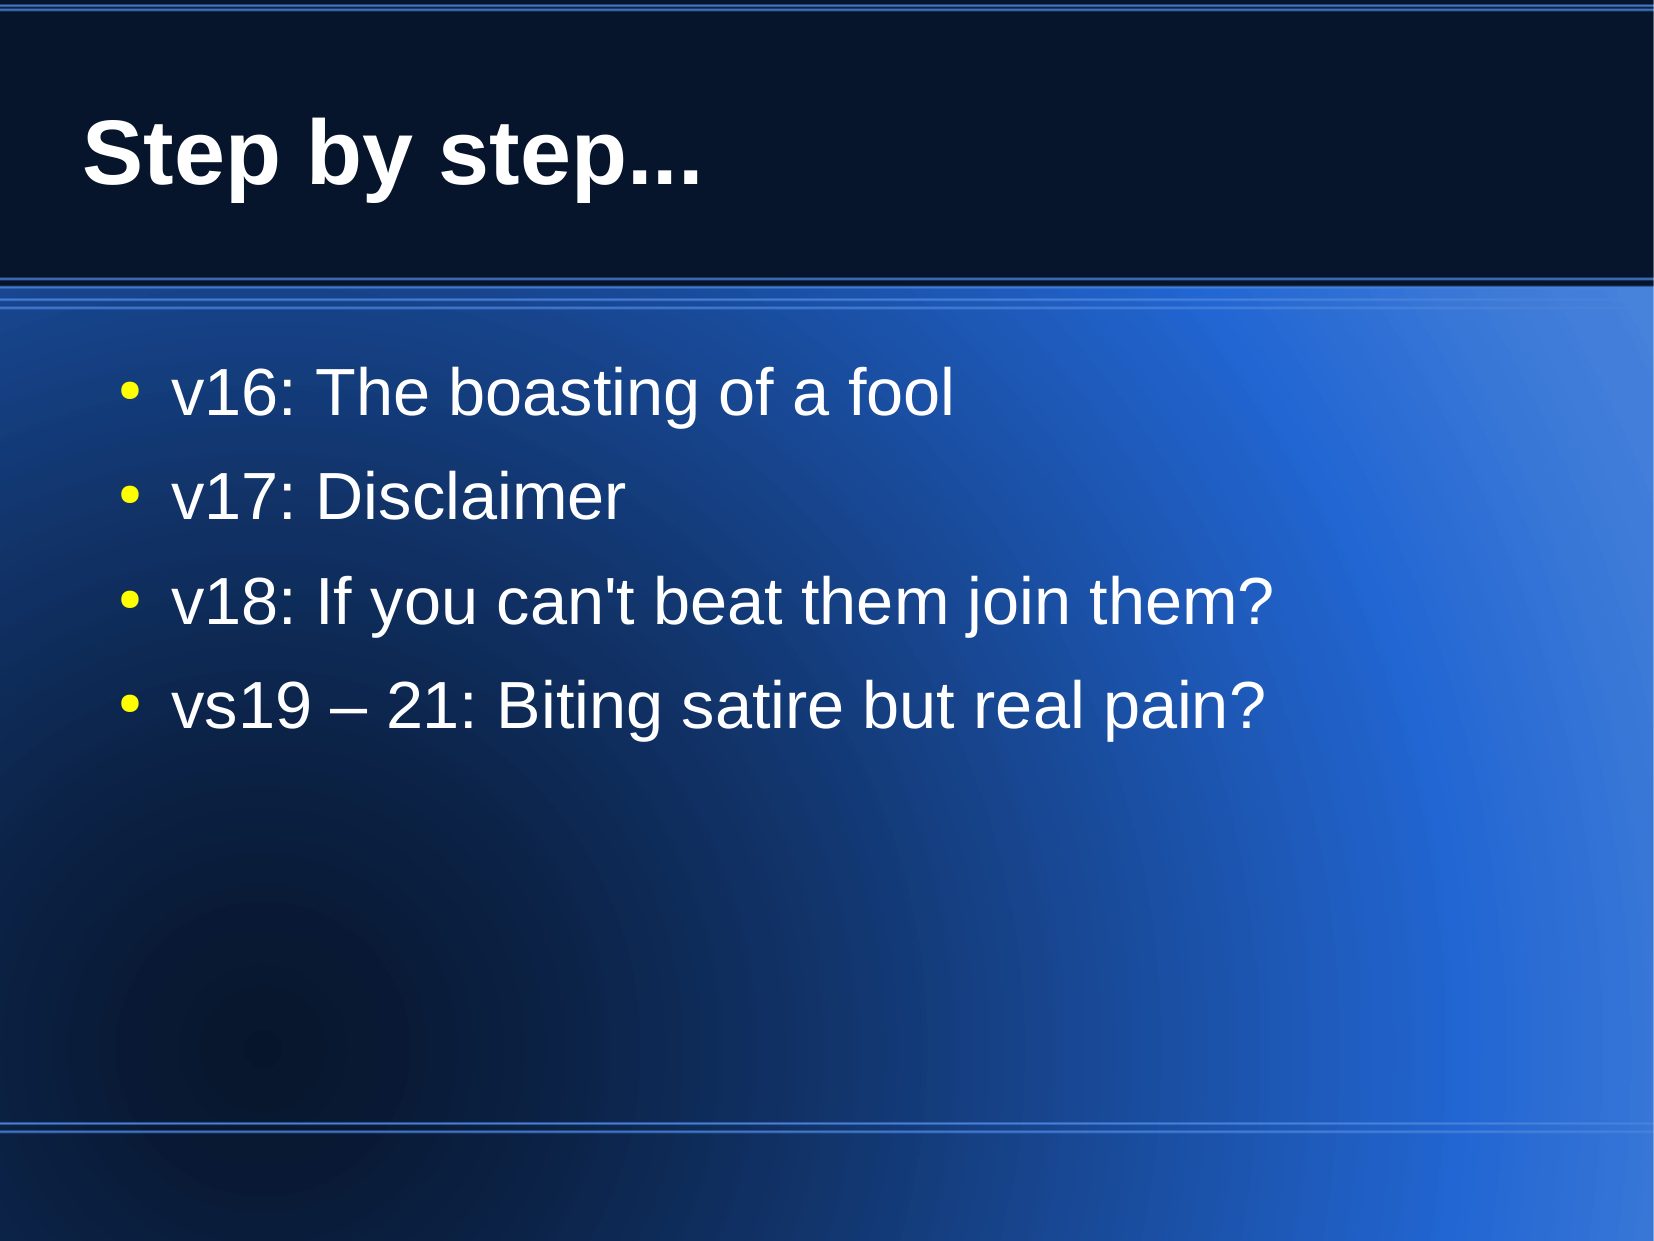

# Step by step...
v16: The boasting of a fool
v17: Disclaimer
v18: If you can't beat them join them?
vs19 – 21: Biting satire but real pain?